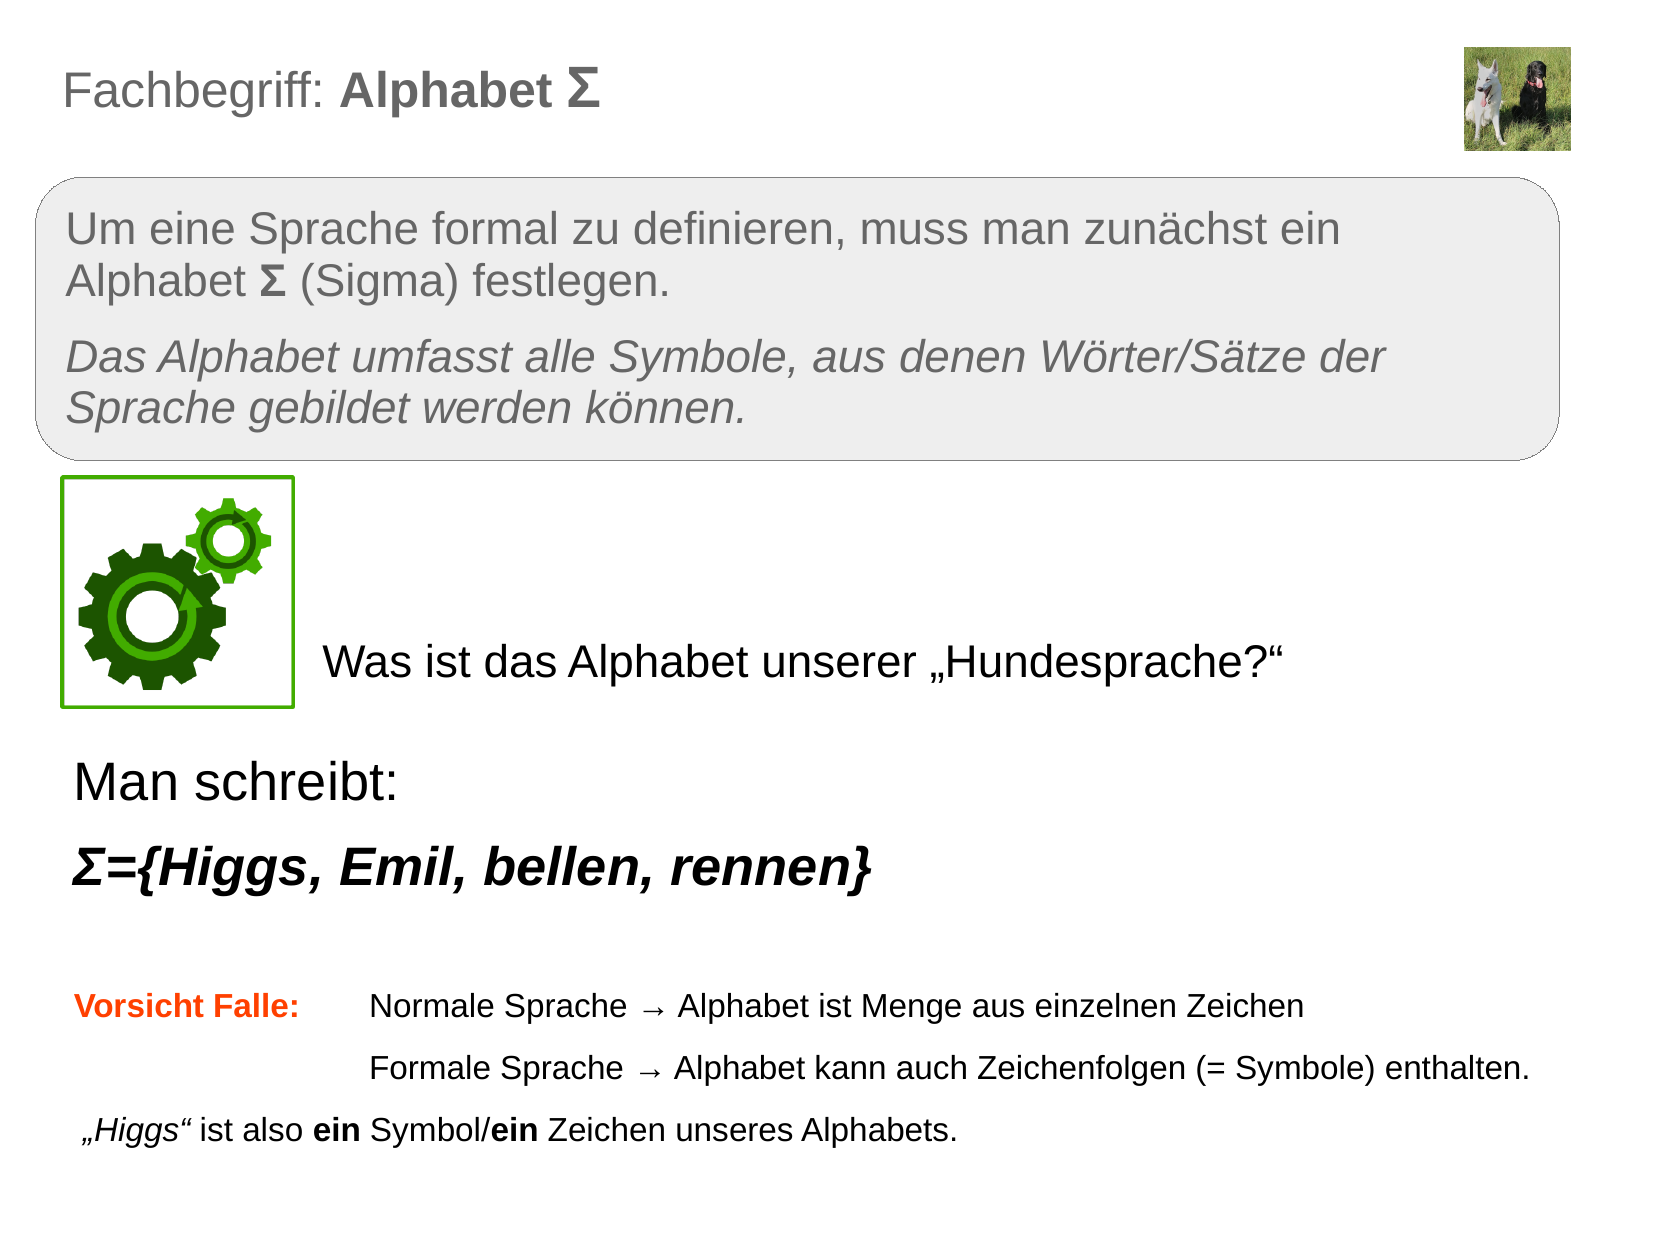

Fachbegriff: Alphabet Σ
Um eine Sprache formal zu definieren, muss man zunächst ein Alphabet Σ (Sigma) festlegen.
Das Alphabet umfasst alle Symbole, aus denen Wörter/Sätze der Sprache gebildet werden können.
Was ist das Alphabet unserer „Hundesprache?“
Man schreibt:
Σ={Higgs, Emil, bellen, rennen}
Vorsicht Falle: 	Normale Sprache → Alphabet ist Menge aus einzelnen Zeichen
				Formale Sprache → Alphabet kann auch Zeichenfolgen (= Symbole) enthalten.
 „Higgs“ ist also ein Symbol/ein Zeichen unseres Alphabets.